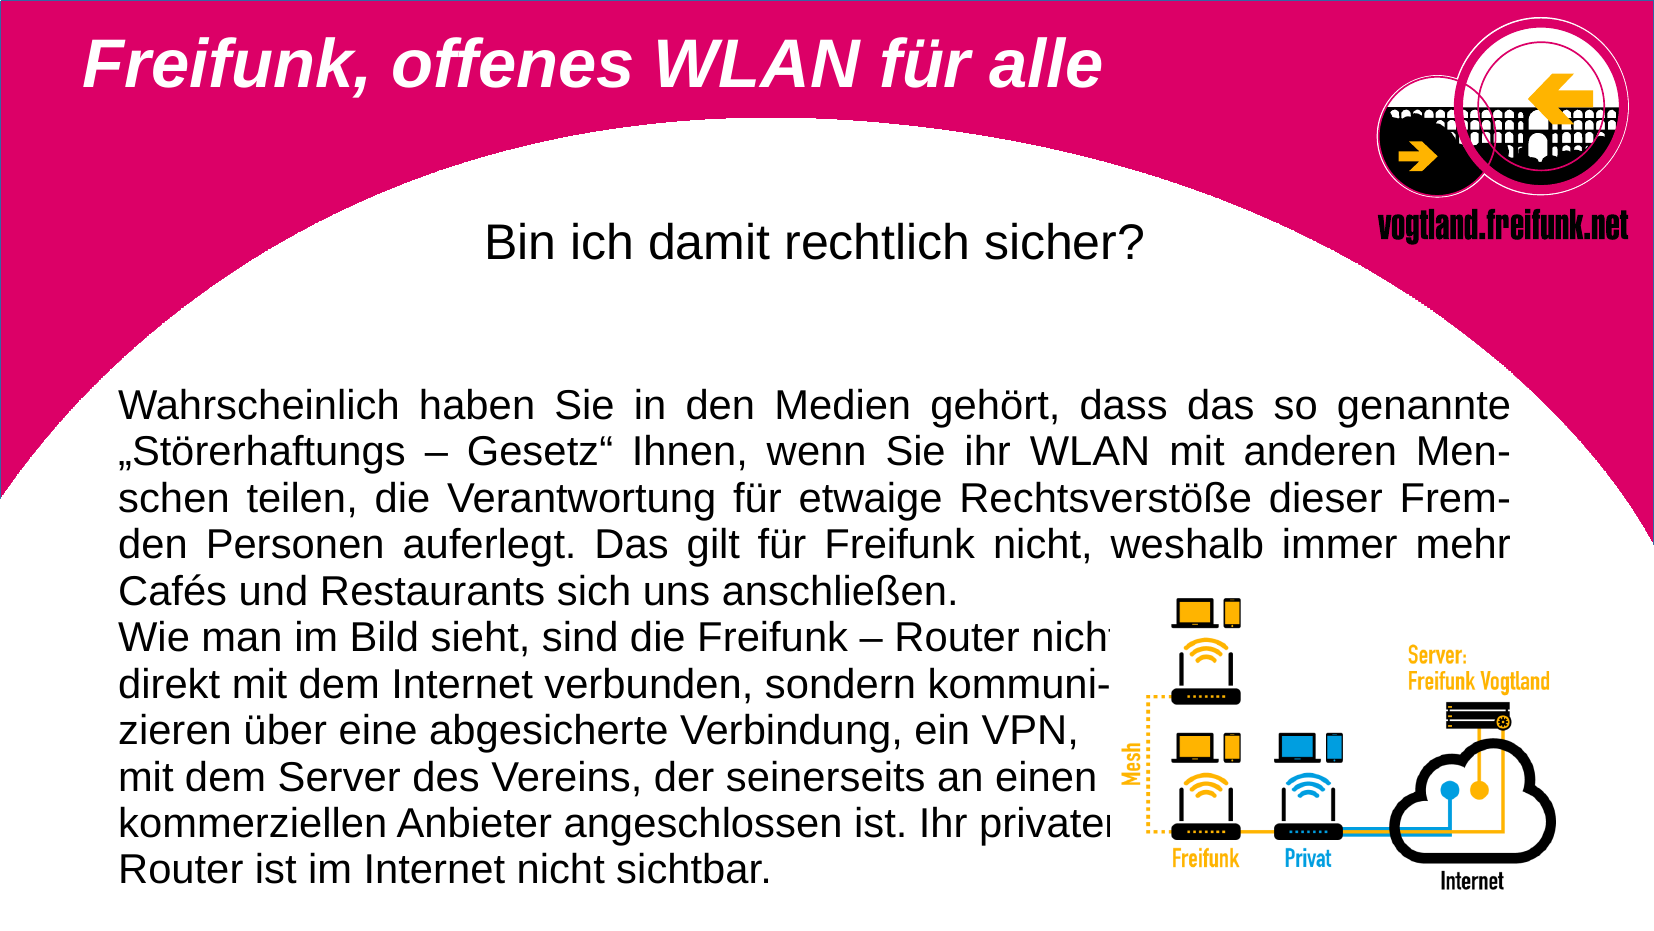

# Freifunk, offenes WLAN für alle
Bin ich damit rechtlich sicher?
Wahrscheinlich haben Sie in den Medien gehört, dass das so genannte „Störerhaftungs – Gesetz“ Ihnen, wenn Sie ihr WLAN mit anderen Men-schen teilen, die Verantwortung für etwaige Rechtsverstöße dieser Frem-den Personen auferlegt. Das gilt für Freifunk nicht, weshalb immer mehr Cafés und Restaurants sich uns anschließen.
Wie man im Bild sieht, sind die Freifunk – Router nicht
direkt mit dem Internet verbunden, sondern kommuni-
zieren über eine abgesicherte Verbindung, ein VPN,
mit dem Server des Vereins, der seinerseits an einen
kommerziellen Anbieter angeschlossen ist. Ihr privater
Router ist im Internet nicht sichtbar.